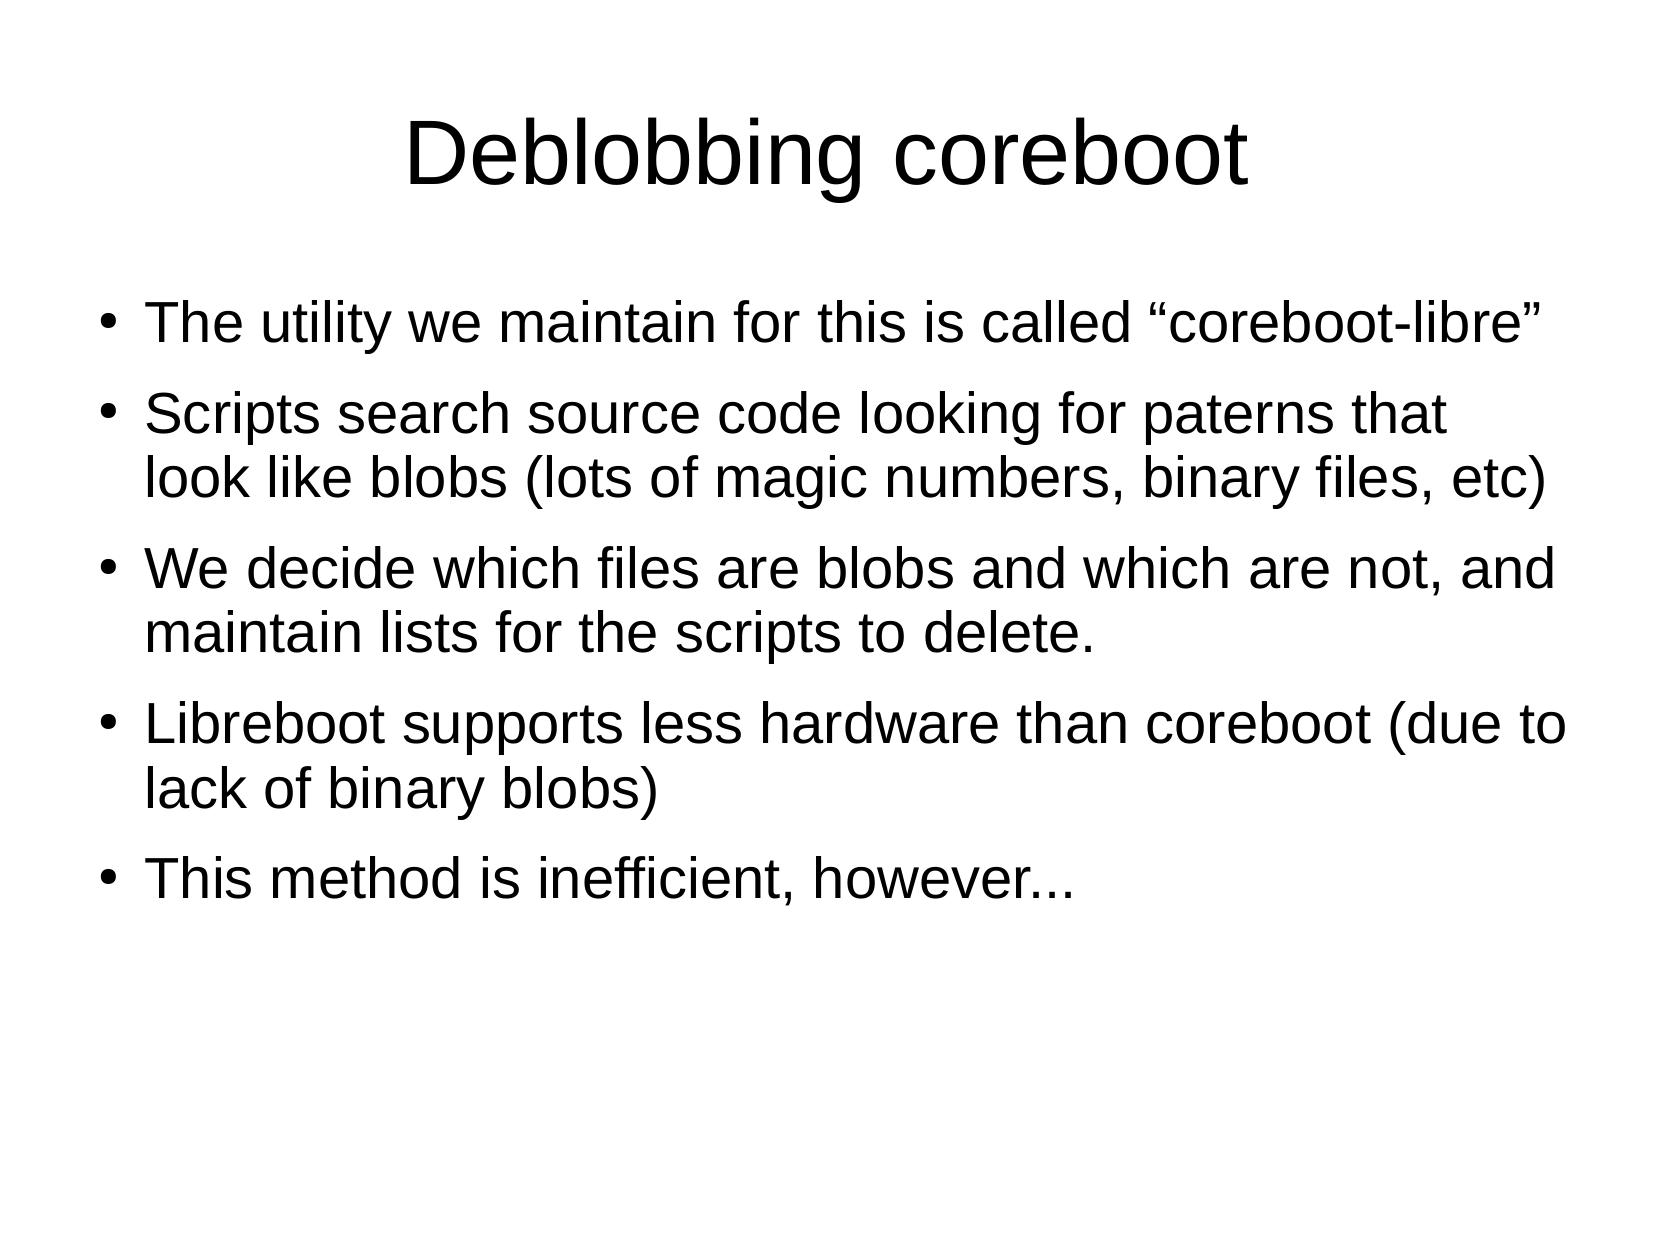

# Deblobbing coreboot
The utility we maintain for this is called “coreboot-libre”
Scripts search source code looking for paterns that look like blobs (lots of magic numbers, binary files, etc)
We decide which files are blobs and which are not, and maintain lists for the scripts to delete.
Libreboot supports less hardware than coreboot (due to lack of binary blobs)
This method is inefficient, however...